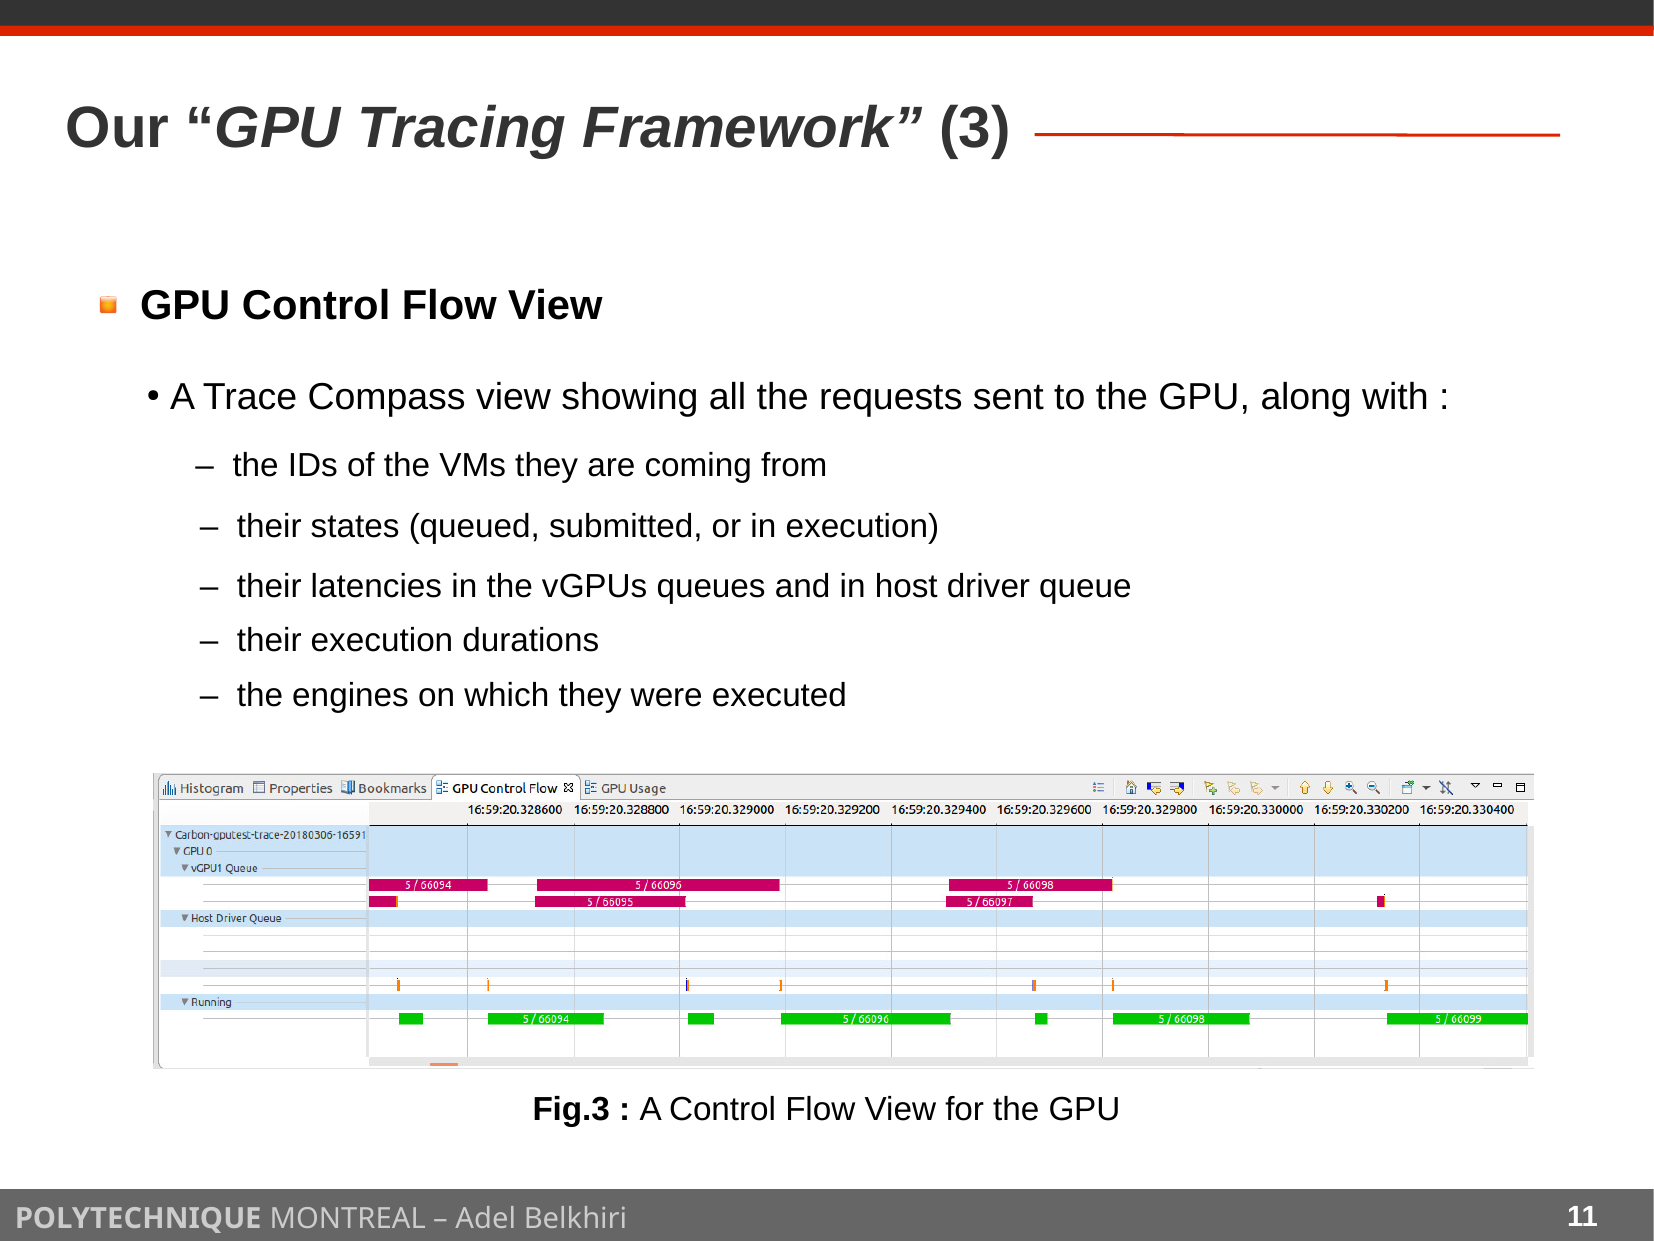

Our “GPU Tracing Framework” (3)
 GPU Control Flow View
 A Trace Compass view showing all the requests sent to the GPU, along with :
 – the IDs of the VMs they are coming from
– their states (queued, submitted, or in execution)
– their latencies in the vGPUs queues and in host driver queue
– their execution durations
– the engines on which they were executed
Fig.3 : A Control Flow View for the GPU
POLYTECHNIQUE MONTREAL – Adel Belkhiri
11